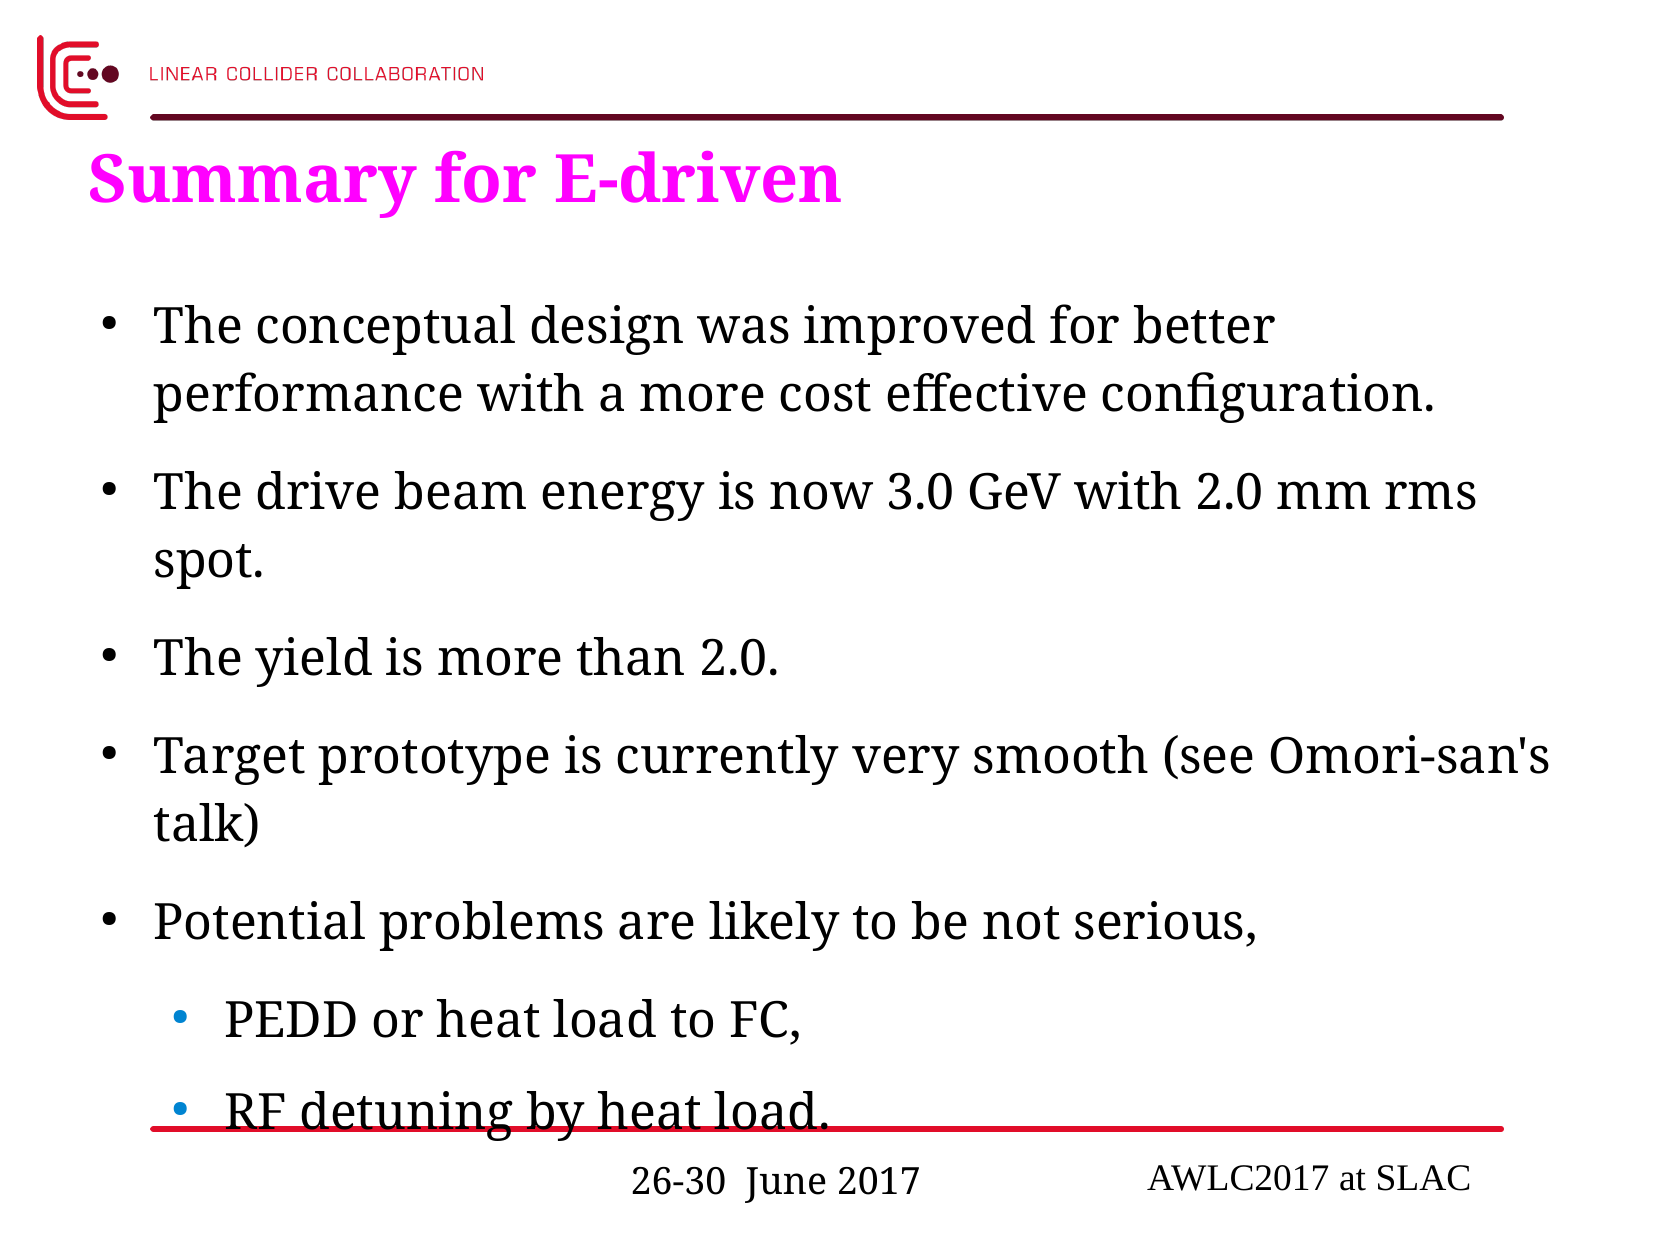

# Summary for E-driven
The conceptual design was improved for better performance with a more cost effective configuration.
The drive beam energy is now 3.0 GeV with 2.0 mm rms spot.
The yield is more than 2.0.
Target prototype is currently very smooth (see Omori-san's talk)
Potential problems are likely to be not serious,
PEDD or heat load to FC,
RF detuning by heat load.